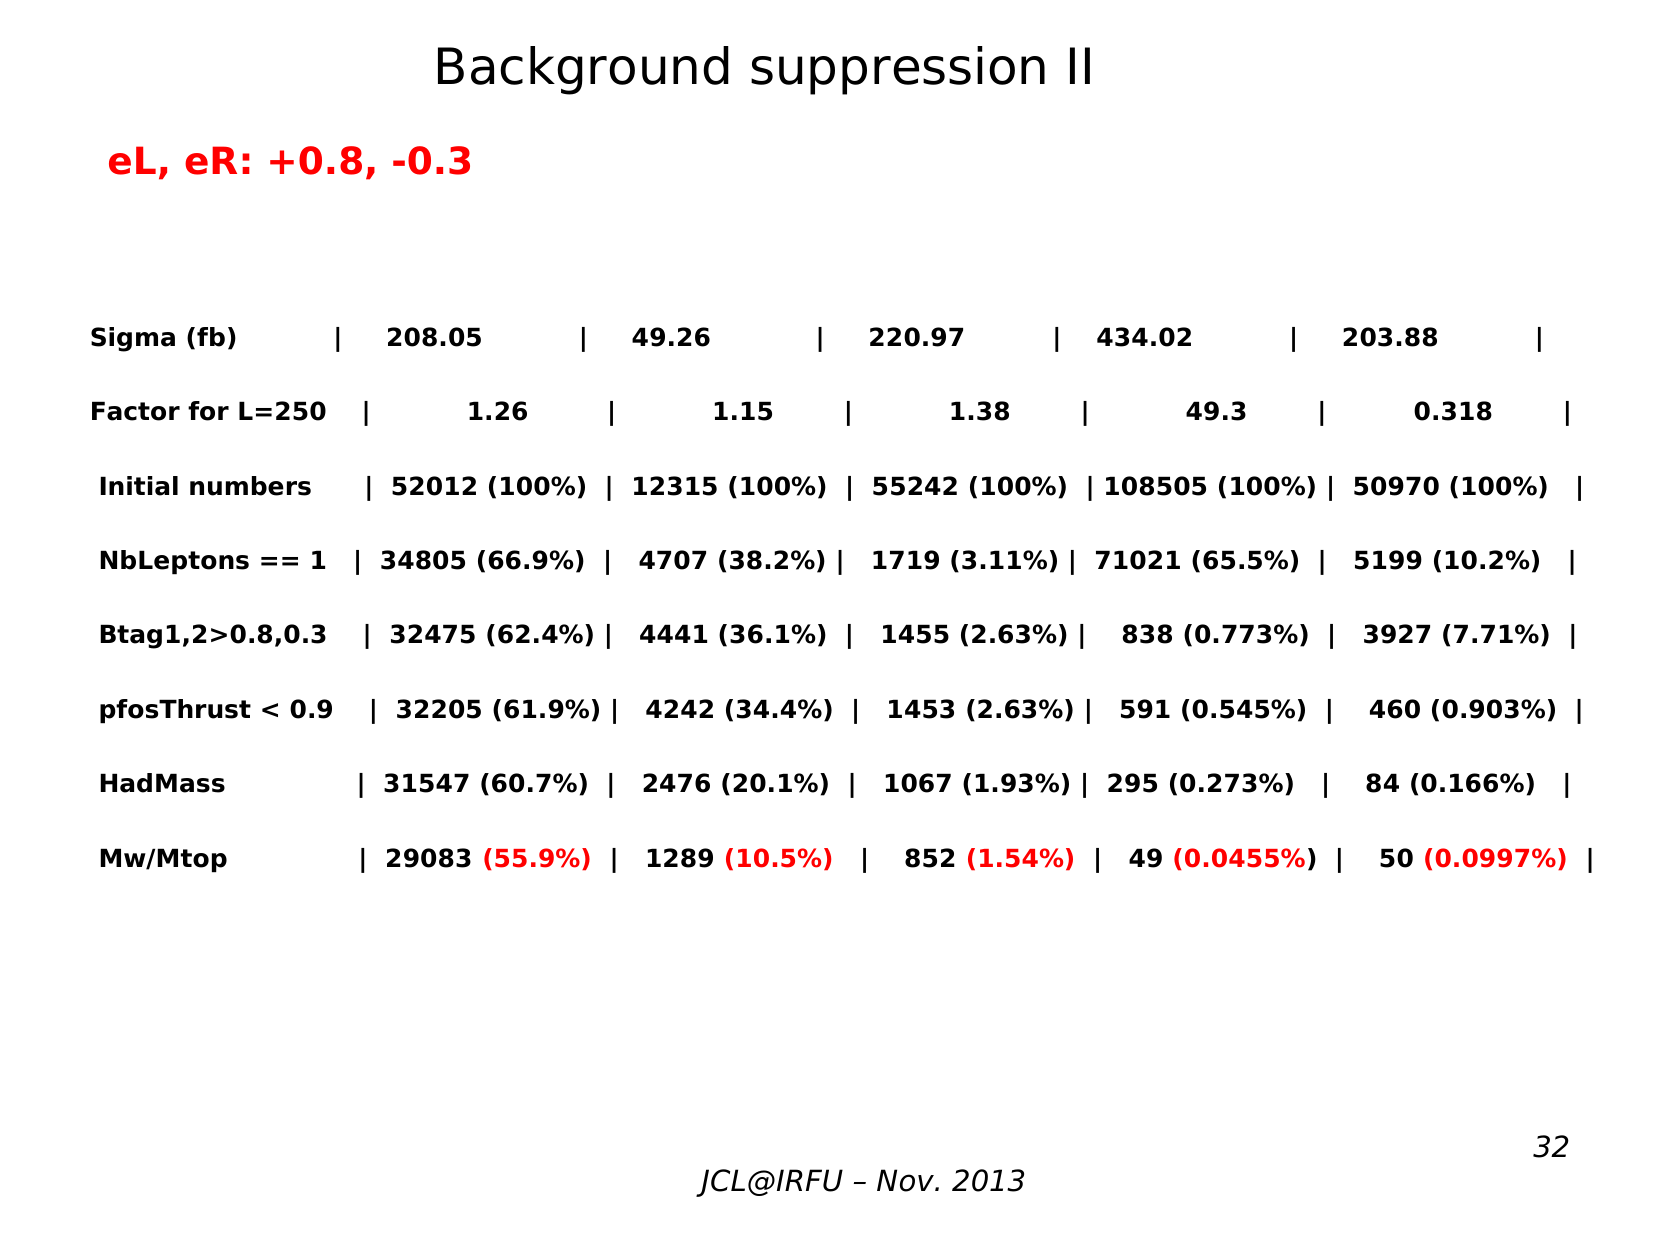

# Background suppression II
eL, eR: +0.8, -0.3
Sigma (fb)           |     208.05           |     49.26            |     220.97          |    434.02           |     203.88           |
Factor for L=250    |           1.26         |           1.15        |           1.38        |           49.3        |          0.318        |
 Initial numbers      |  52012 (100%)  |  12315 (100%)  |  55242 (100%)  | 108505 (100%) |  50970 (100%)   |
 NbLeptons == 1   |  34805 (66.9%)  |   4707 (38.2%) |   1719 (3.11%) |  71021 (65.5%)  |   5199 (10.2%)   |
 Btag1,2>0.8,0.3    |  32475 (62.4%) |   4441 (36.1%)  |   1455 (2.63%) |    838 (0.773%)  |   3927 (7.71%)  |
 pfosThrust < 0.9    |  32205 (61.9%) |   4242 (34.4%)  |   1453 (2.63%) |   591 (0.545%)  |    460 (0.903%)  |
 HadMass               |  31547 (60.7%)  |   2476 (20.1%)  |   1067 (1.93%) |  295 (0.273%)   |    84 (0.166%)   |
 Mw/Mtop               |  29083 (55.9%)  |   1289 (10.5%)   |    852 (1.54%)  |   49 (0.0455%)  |    50 (0.0997%)  |
FCPPL Workshop - March 2012
32